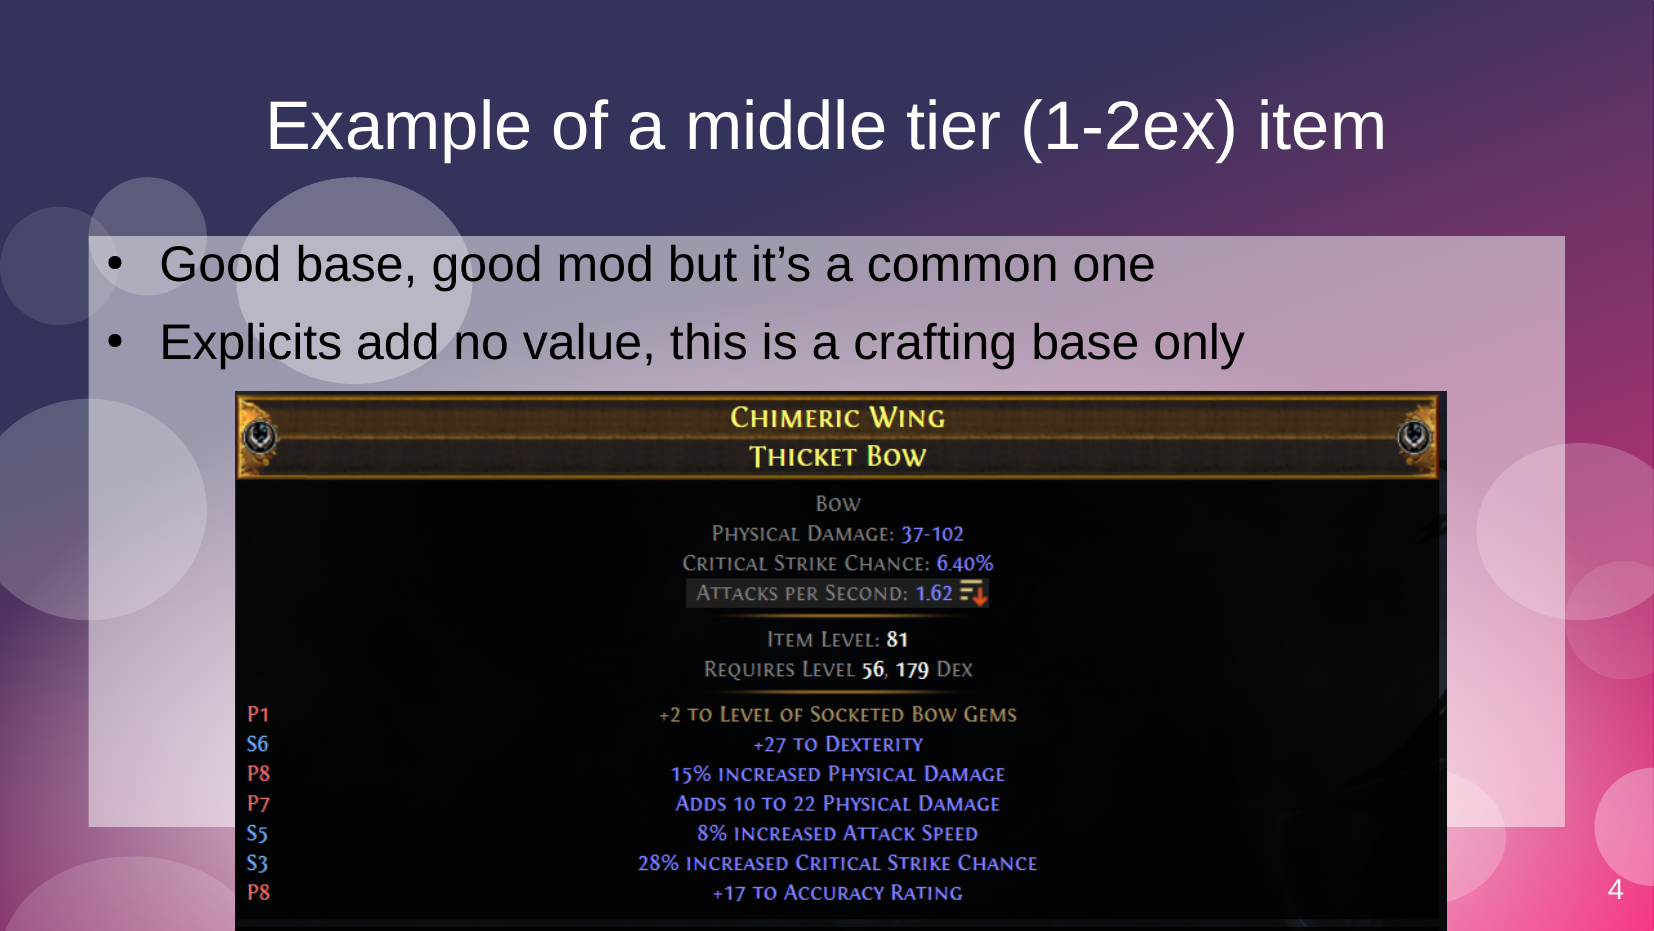

# Example of a middle tier (1-2ex) item
Good base, good mod but it’s a common one
Explicits add no value, this is a crafting base only